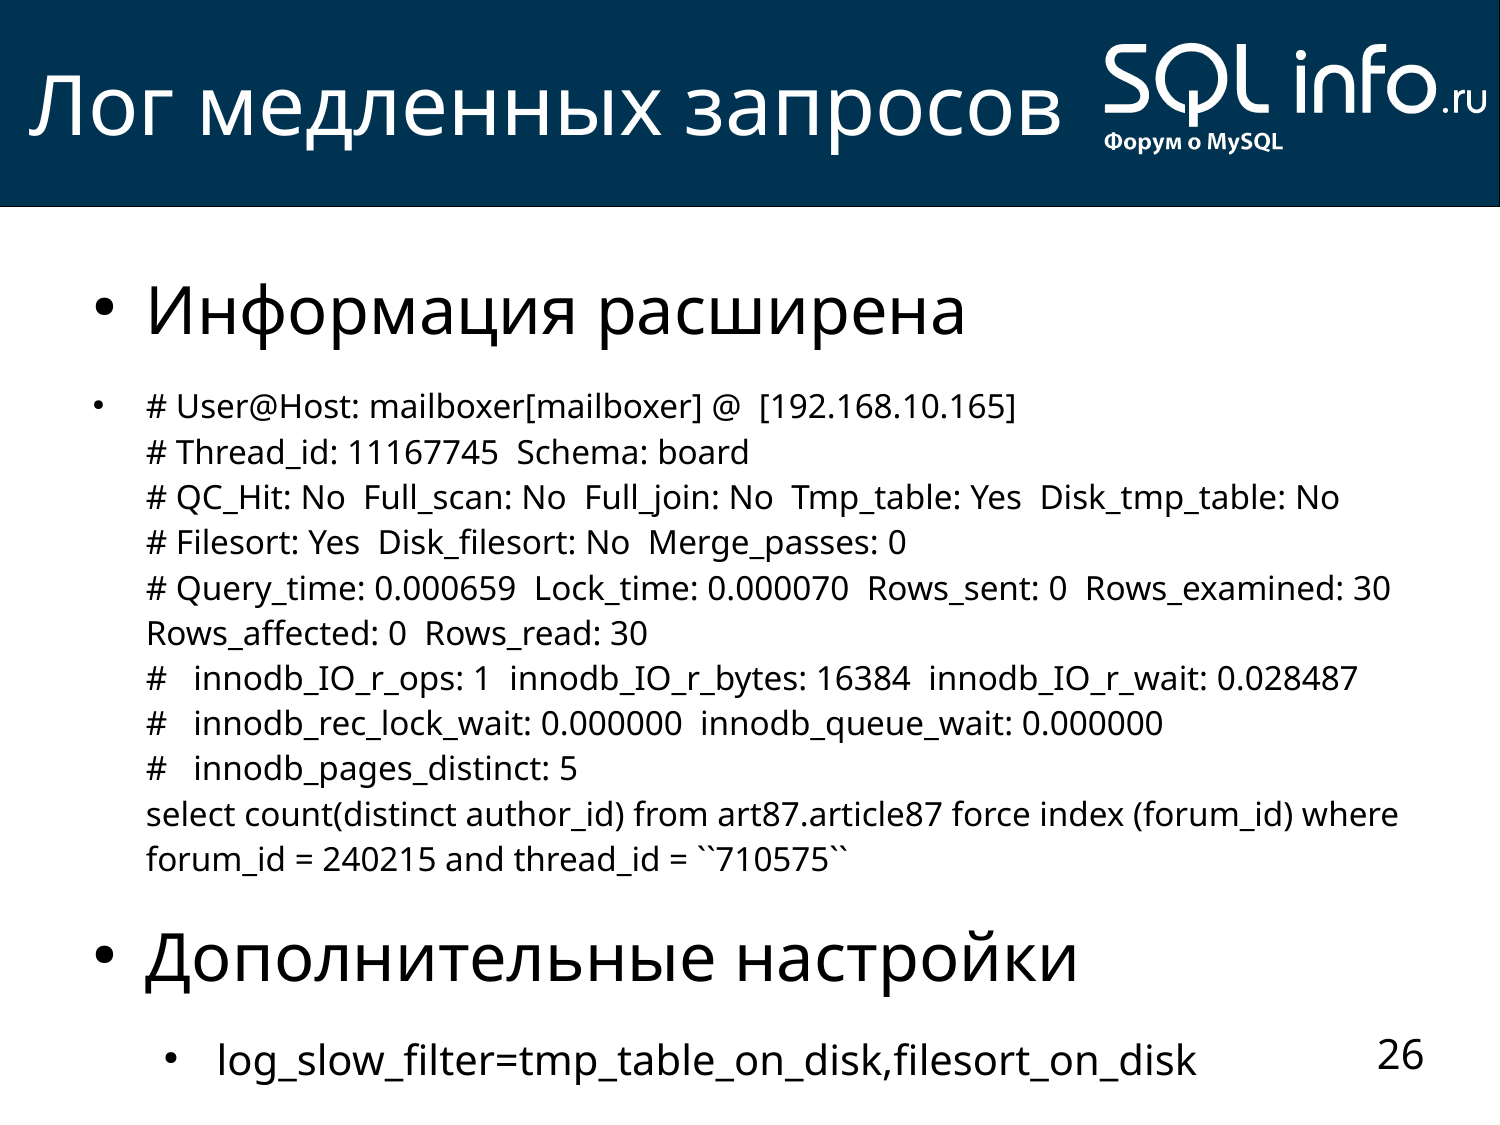

# Лог медленных запросов
Информация расширена
# User@Host: mailboxer[mailboxer] @ [192.168.10.165] # Thread_id: 11167745 Schema: board # QC_Hit: No Full_scan: No Full_join: No Tmp_table: Yes Disk_tmp_table: No # Filesort: Yes Disk_filesort: No Merge_passes: 0 # Query_time: 0.000659 Lock_time: 0.000070 Rows_sent: 0 Rows_examined: 30 Rows_affected: 0 Rows_read: 30 # innodb_IO_r_ops: 1 innodb_IO_r_bytes: 16384 innodb_IO_r_wait: 0.028487 # innodb_rec_lock_wait: 0.000000 innodb_queue_wait: 0.000000 # innodb_pages_distinct: 5 select count(distinct author_id) from art87.article87 force index (forum_id) where forum_id = 240215 and thread_id = ``710575``
Дополнительные настройки
log_slow_filter=tmp_table_on_disk,filesort_on_disk
26